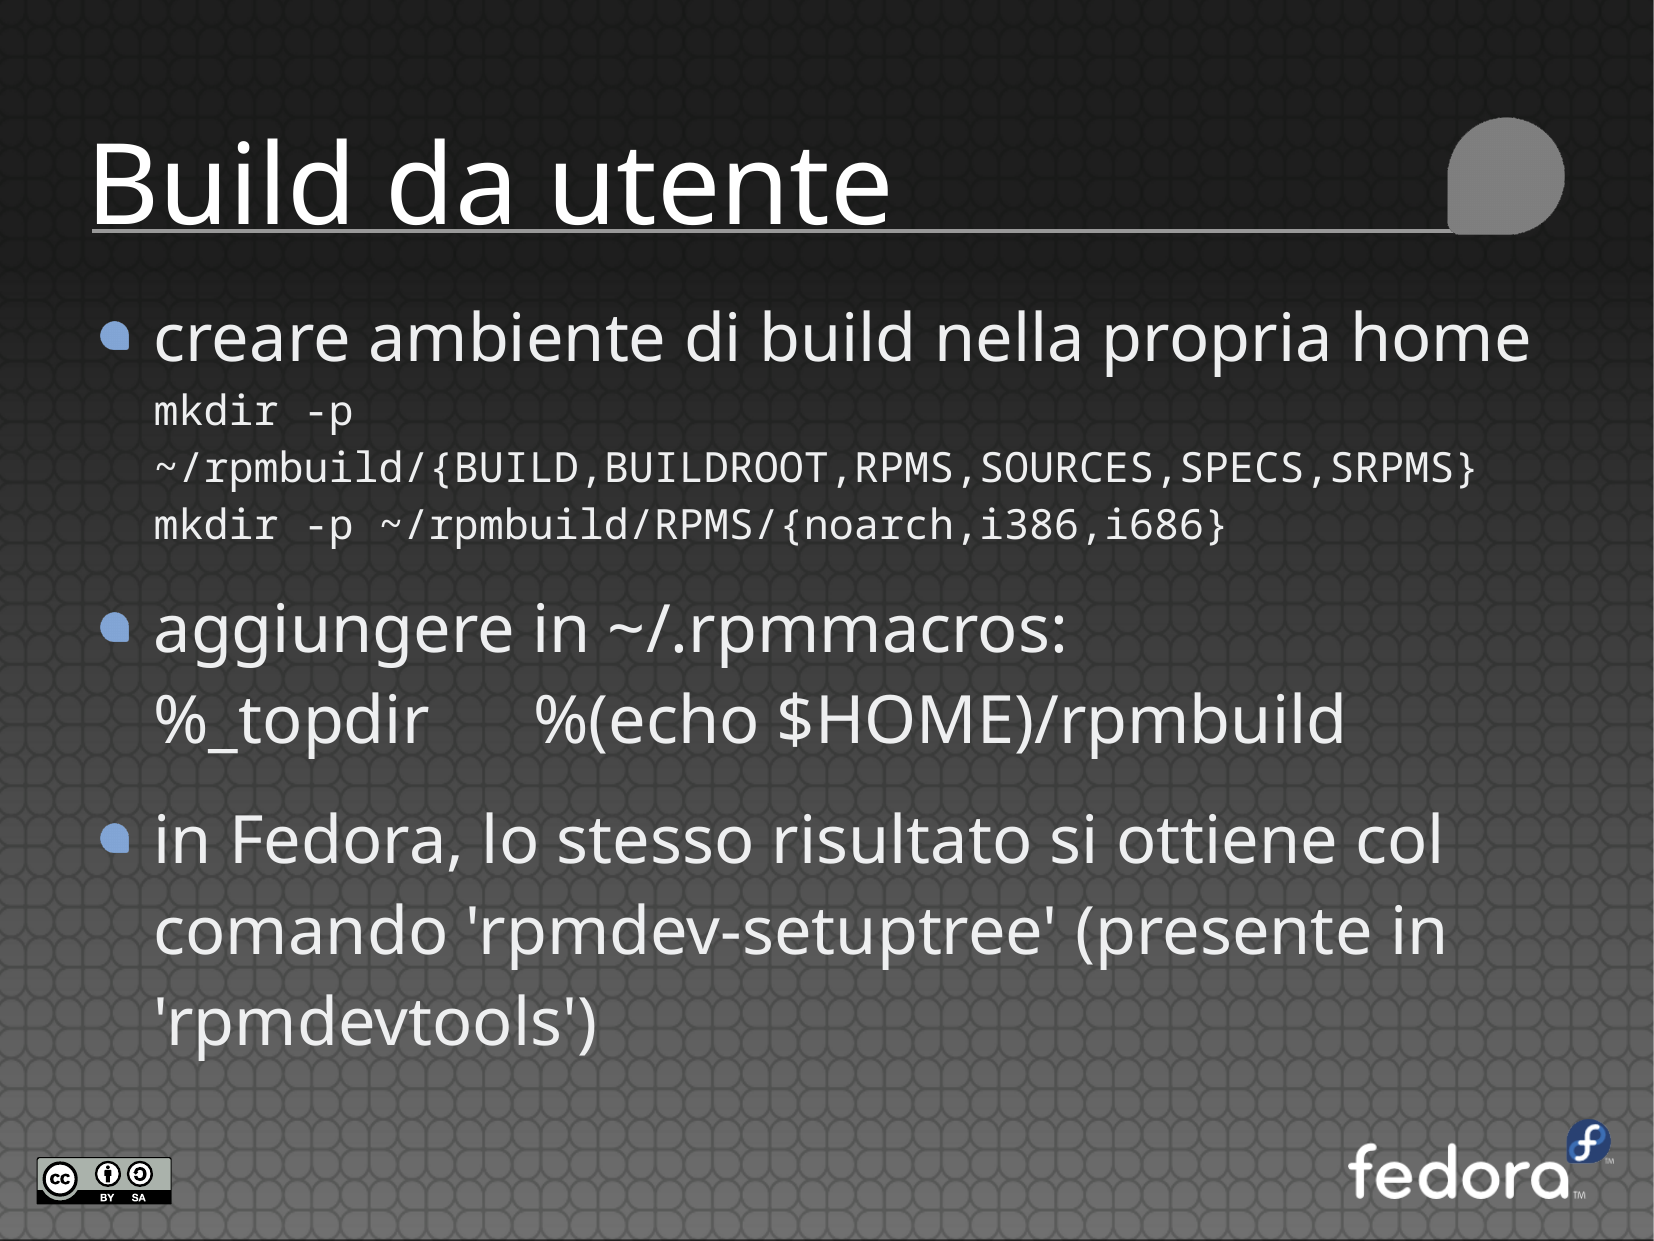

# Build da utente
creare ambiente di build nella propria home
mkdir -p ~/rpmbuild/{BUILD,BUILDROOT,RPMS,SOURCES,SPECS,SRPMS}
mkdir -p ~/rpmbuild/RPMS/{noarch,i386,i686}
aggiungere in ~/.rpmmacros:
%_topdir %(echo $HOME)/rpmbuild
in Fedora, lo stesso risultato si ottiene col comando 'rpmdev-setuptree' (presente in 'rpmdevtools')